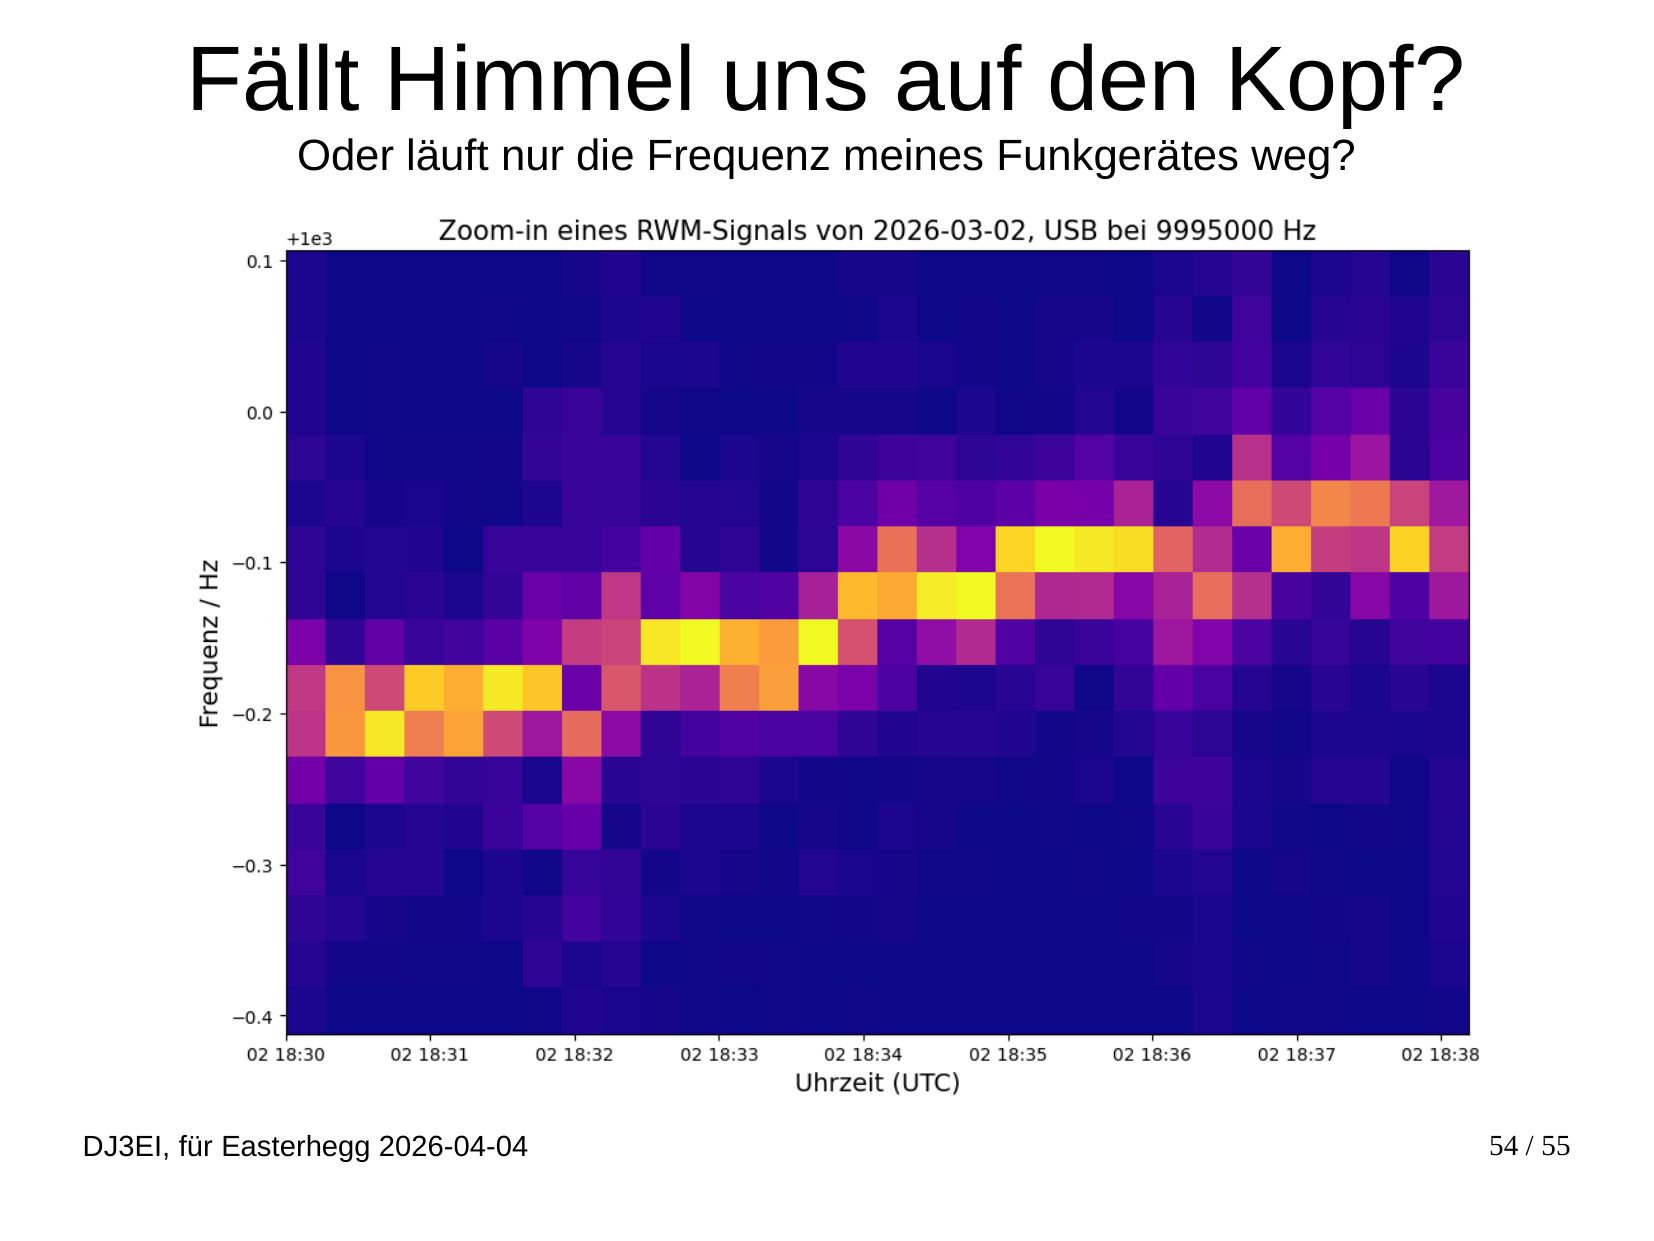

# Fällt Himmel uns auf den Kopf? Oder läuft nur die Frequenz meines Funkgerätes weg?
54